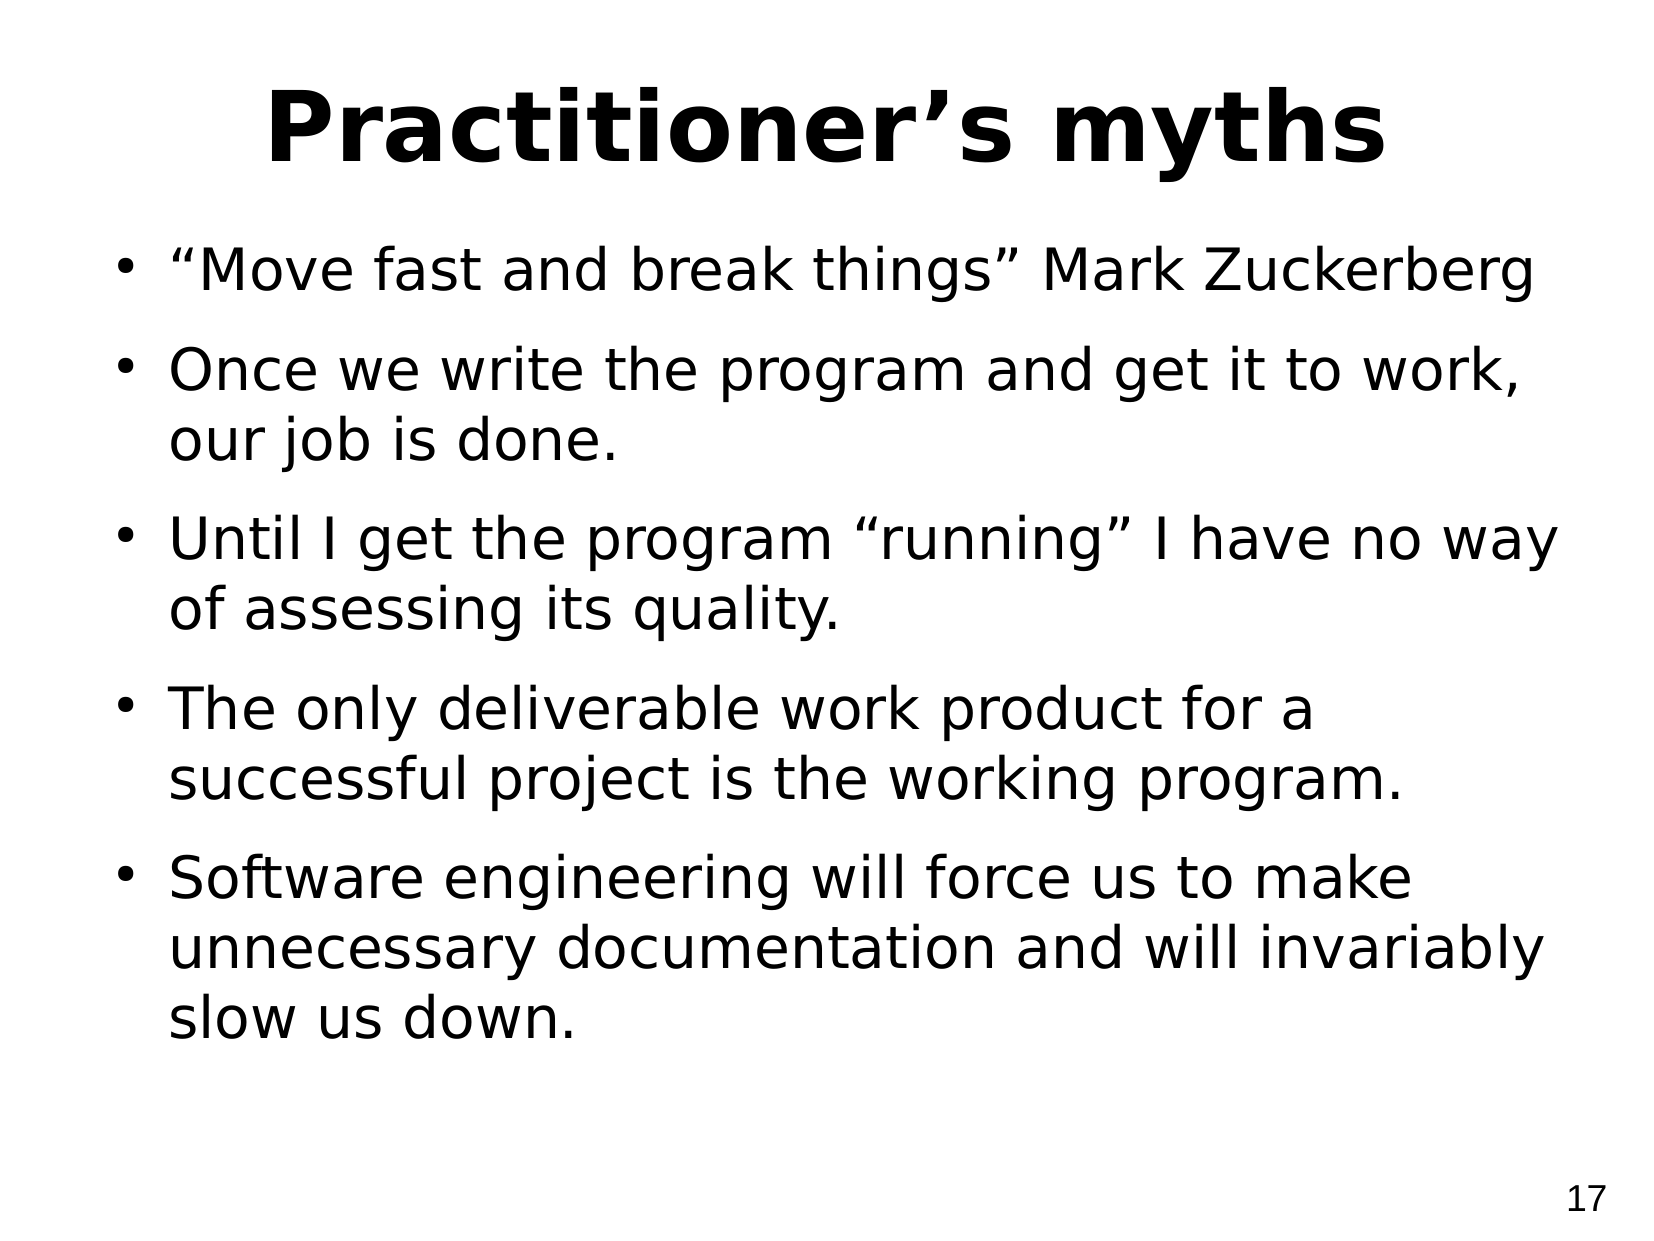

# Practitioner’s myths
“Move fast and break things” Mark Zuckerberg
Once we write the program and get it to work, our job is done.
Until I get the program “running” I have no way of assessing its quality.
The only deliverable work product for a successful project is the working program.
Software engineering will force us to make unnecessary documentation and will invariably slow us down.